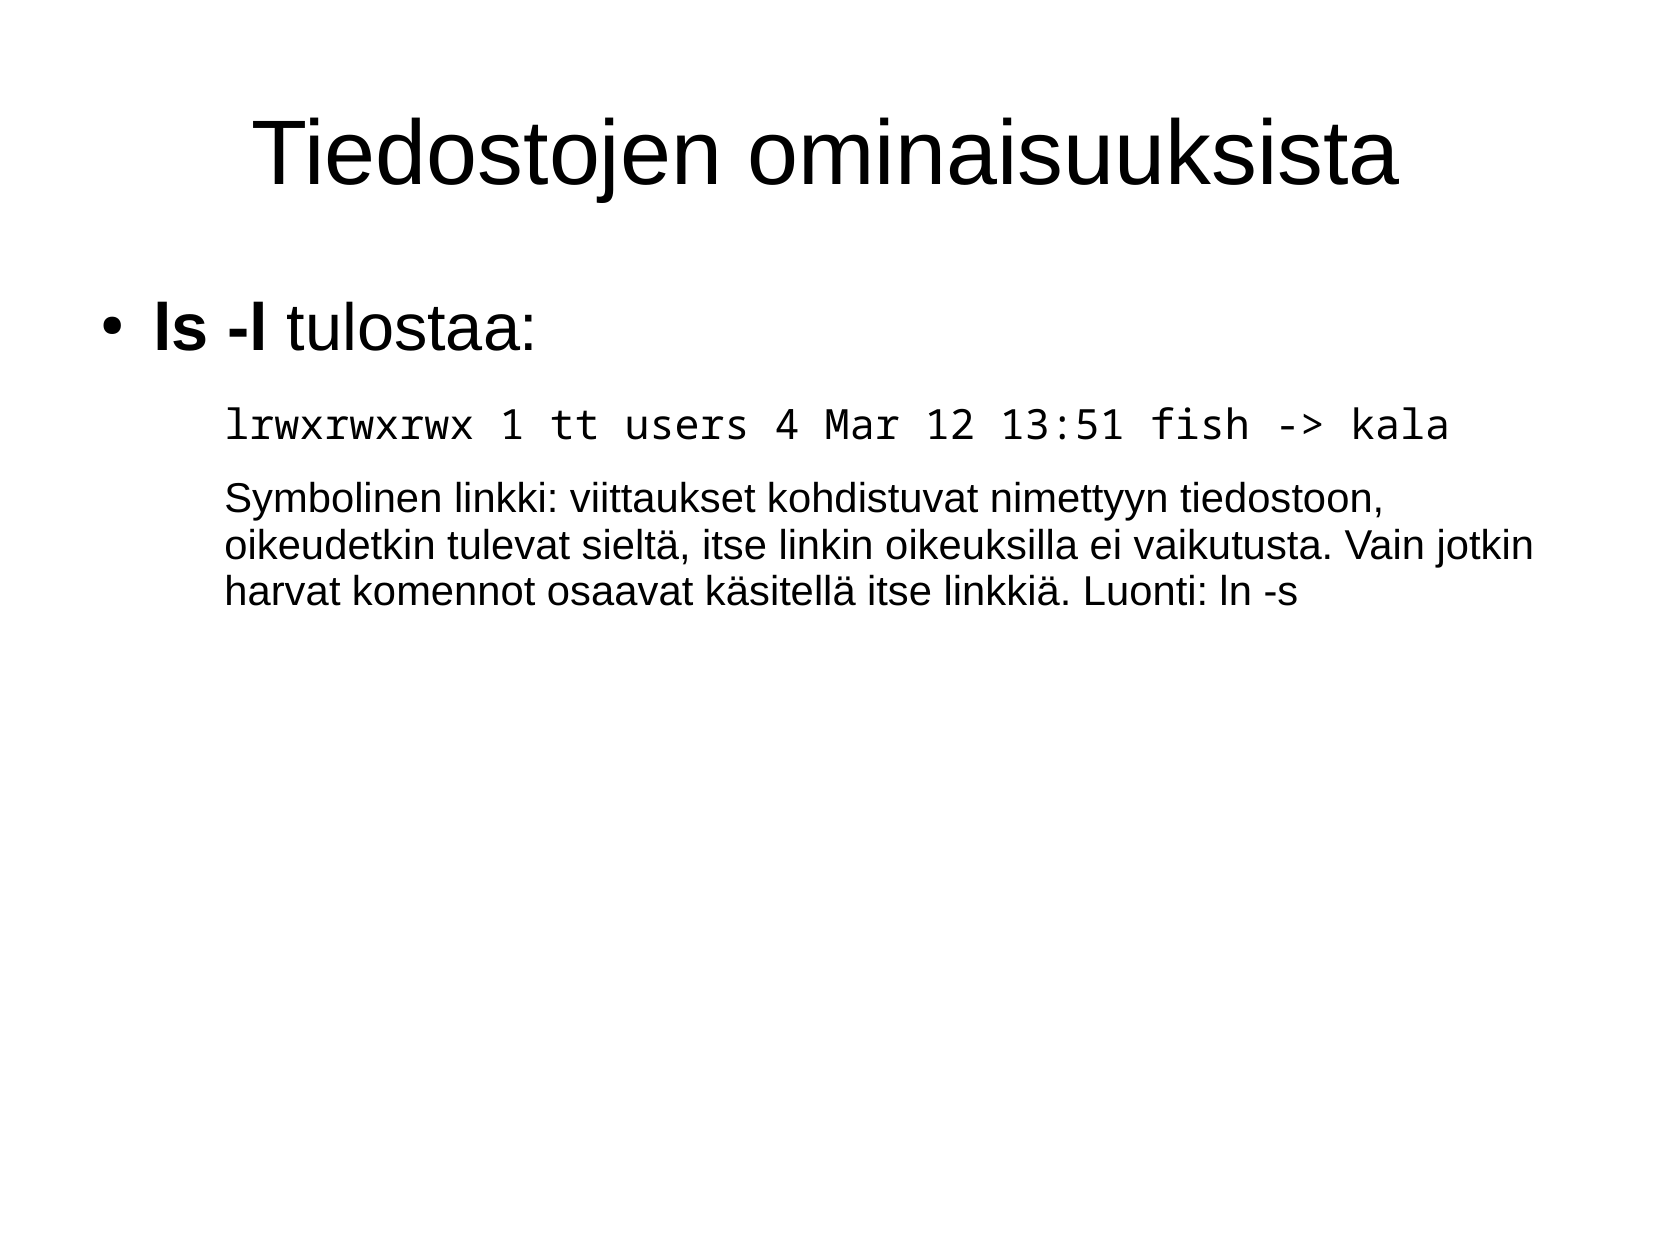

# Tiedostojen ominaisuuksista
ls -l tulostaa:
lrwxrwxrwx 1 tt users 4 Mar 12 13:51 fish -> kala
Symbolinen linkki: viittaukset kohdistuvat nimettyyn tiedostoon, oikeudetkin tulevat sieltä, itse linkin oikeuksilla ei vaikutusta. Vain jotkin harvat komennot osaavat käsitellä itse linkkiä. Luonti: ln -s